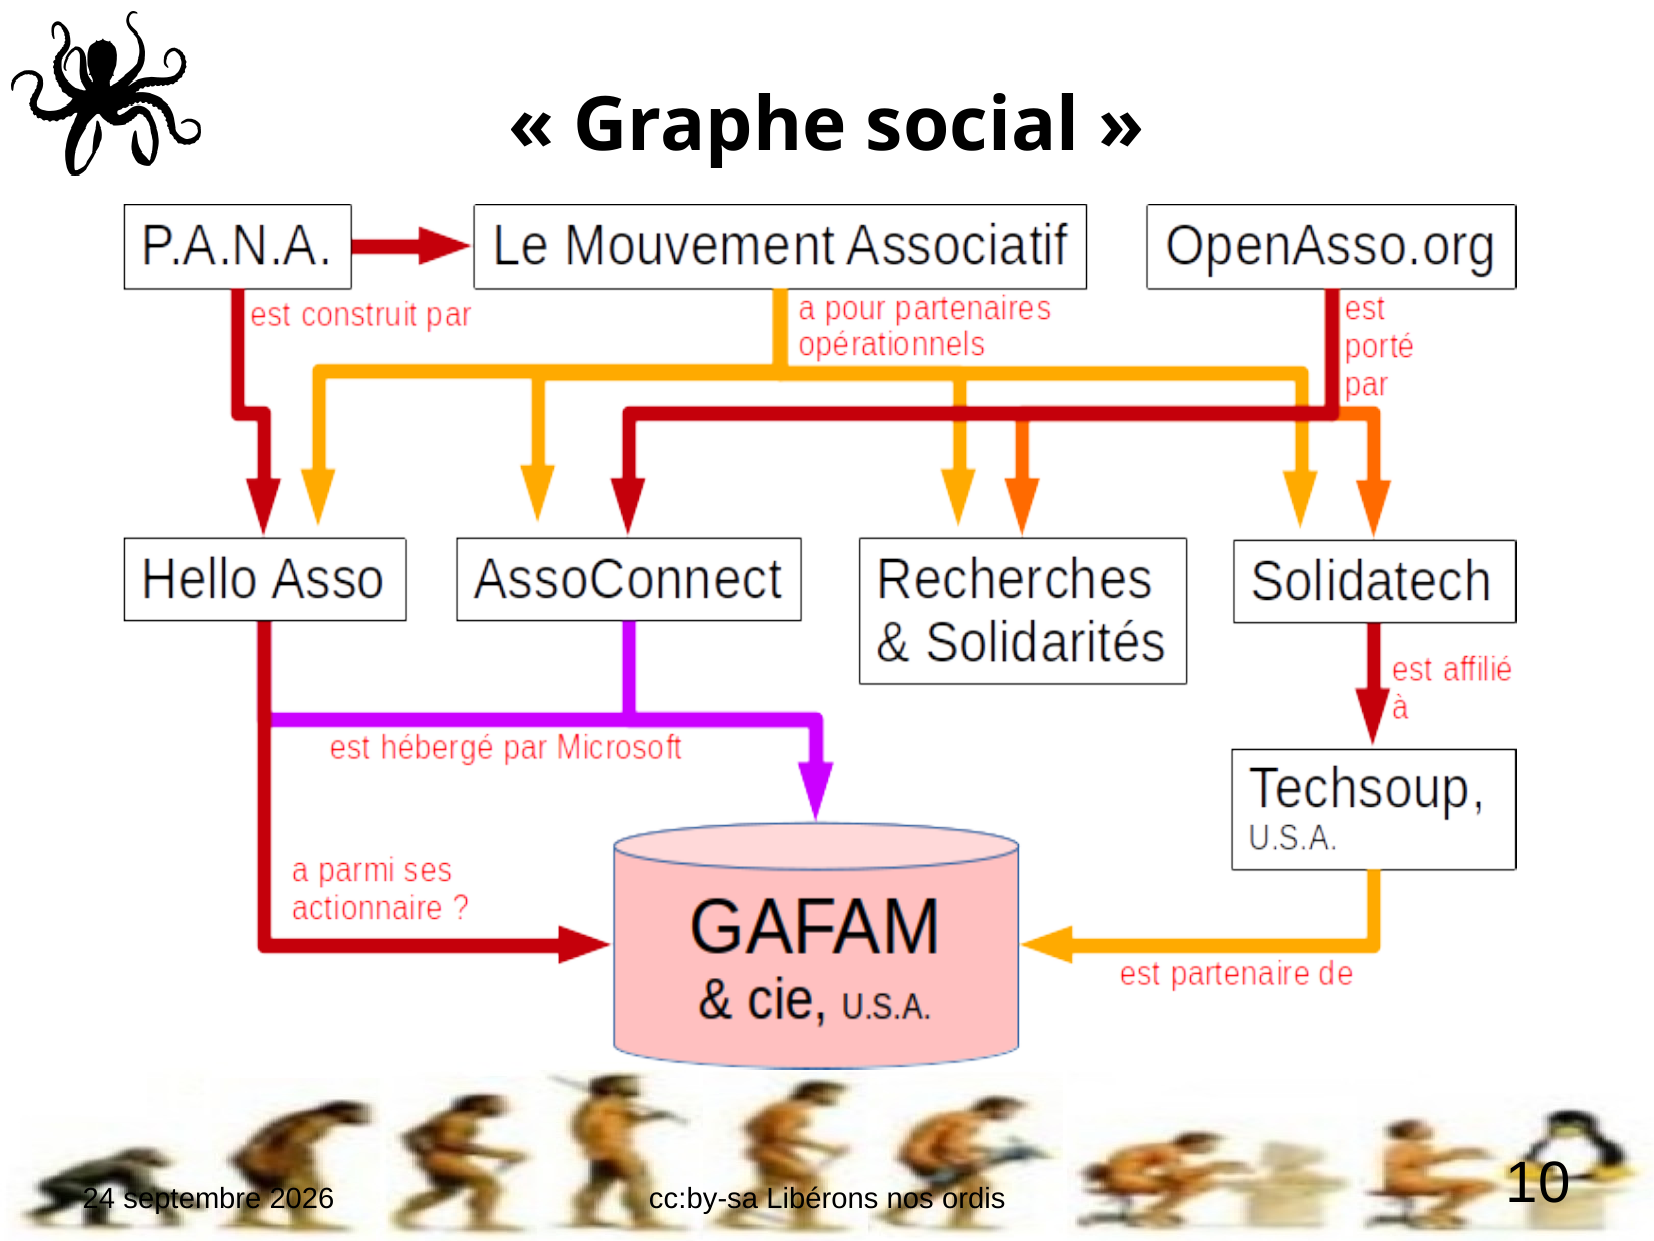

# « Graphe social »
cc:by-sa Libérons nos ordis
10